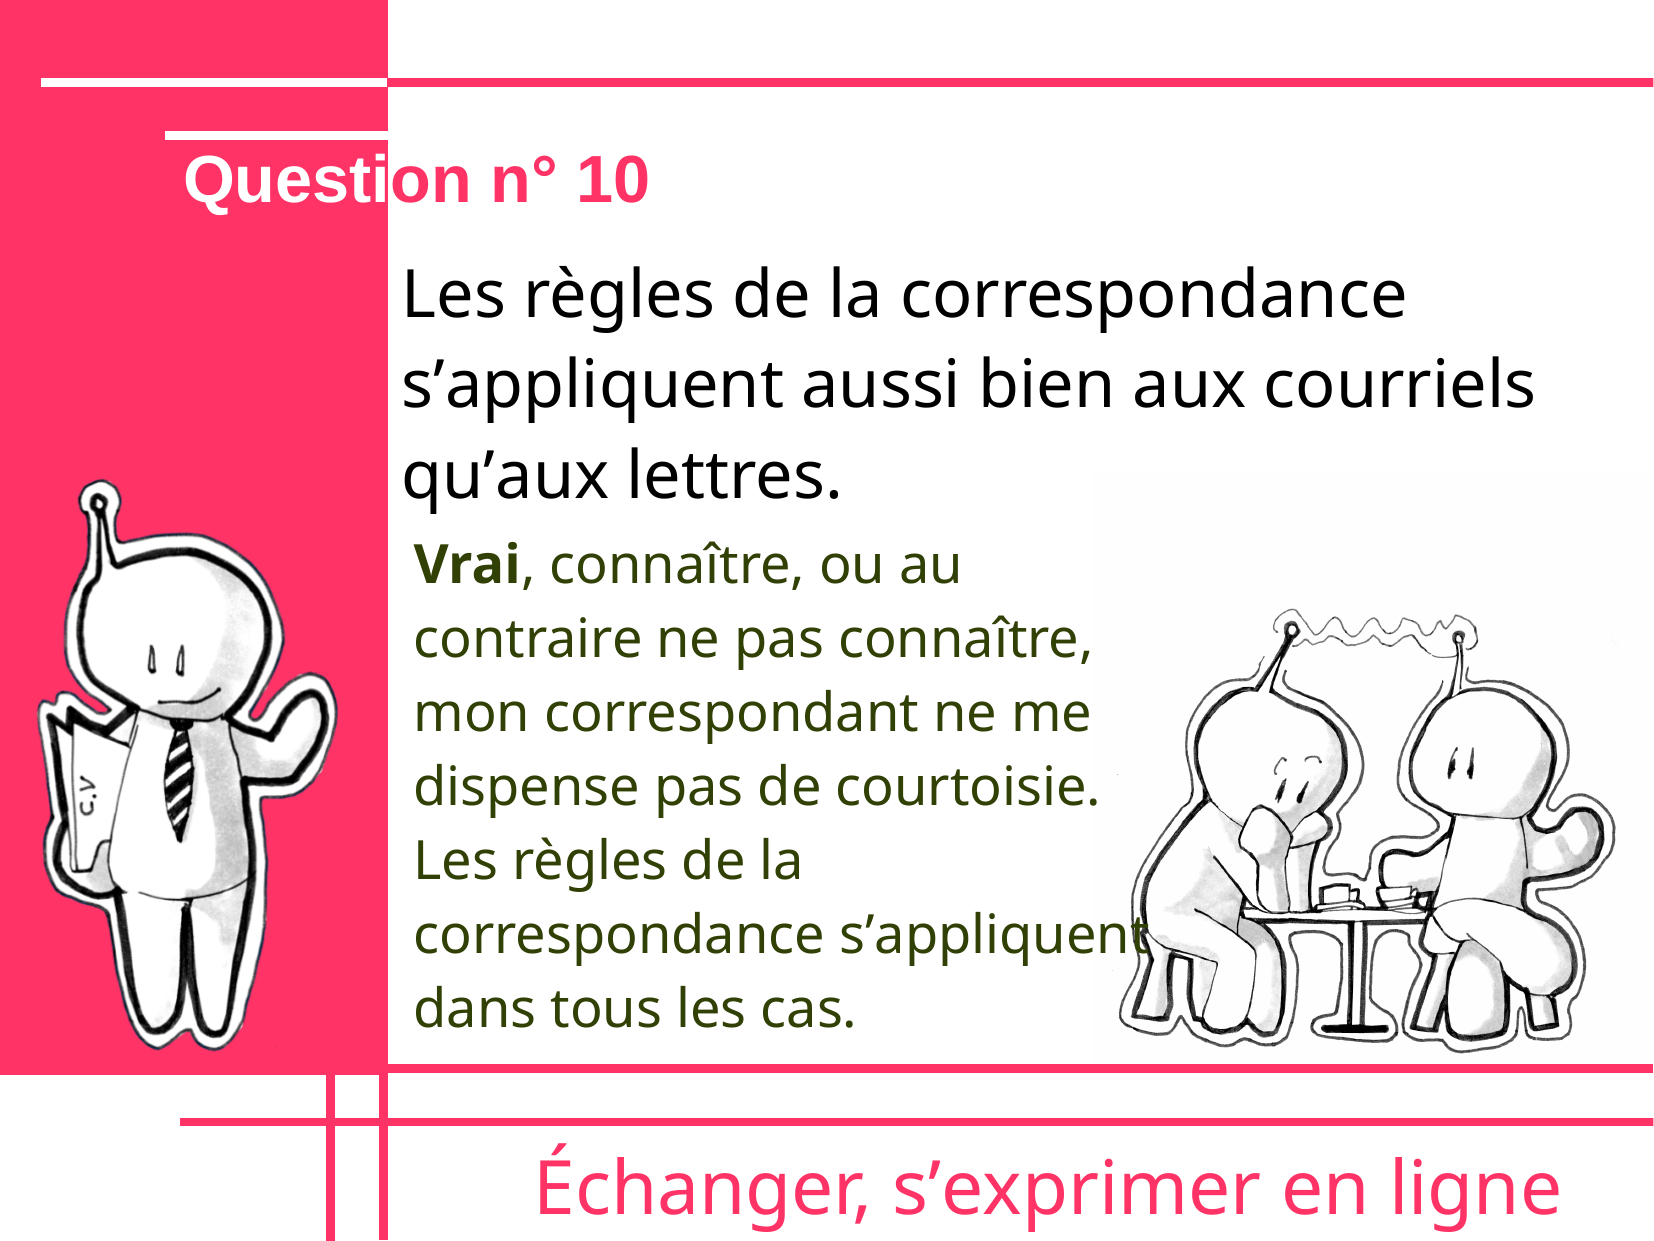

Question n° 10
Les règles de la correspondance sʼappliquent aussi bien aux courriels quʼaux lettres.
Vrai, connaître, ou au contraire ne pas connaître, mon correspondant ne me dispense pas de courtoisie. Les règles de la correspondance sʼappliquent dans tous les cas.
Échanger, sʼexprimer en ligne